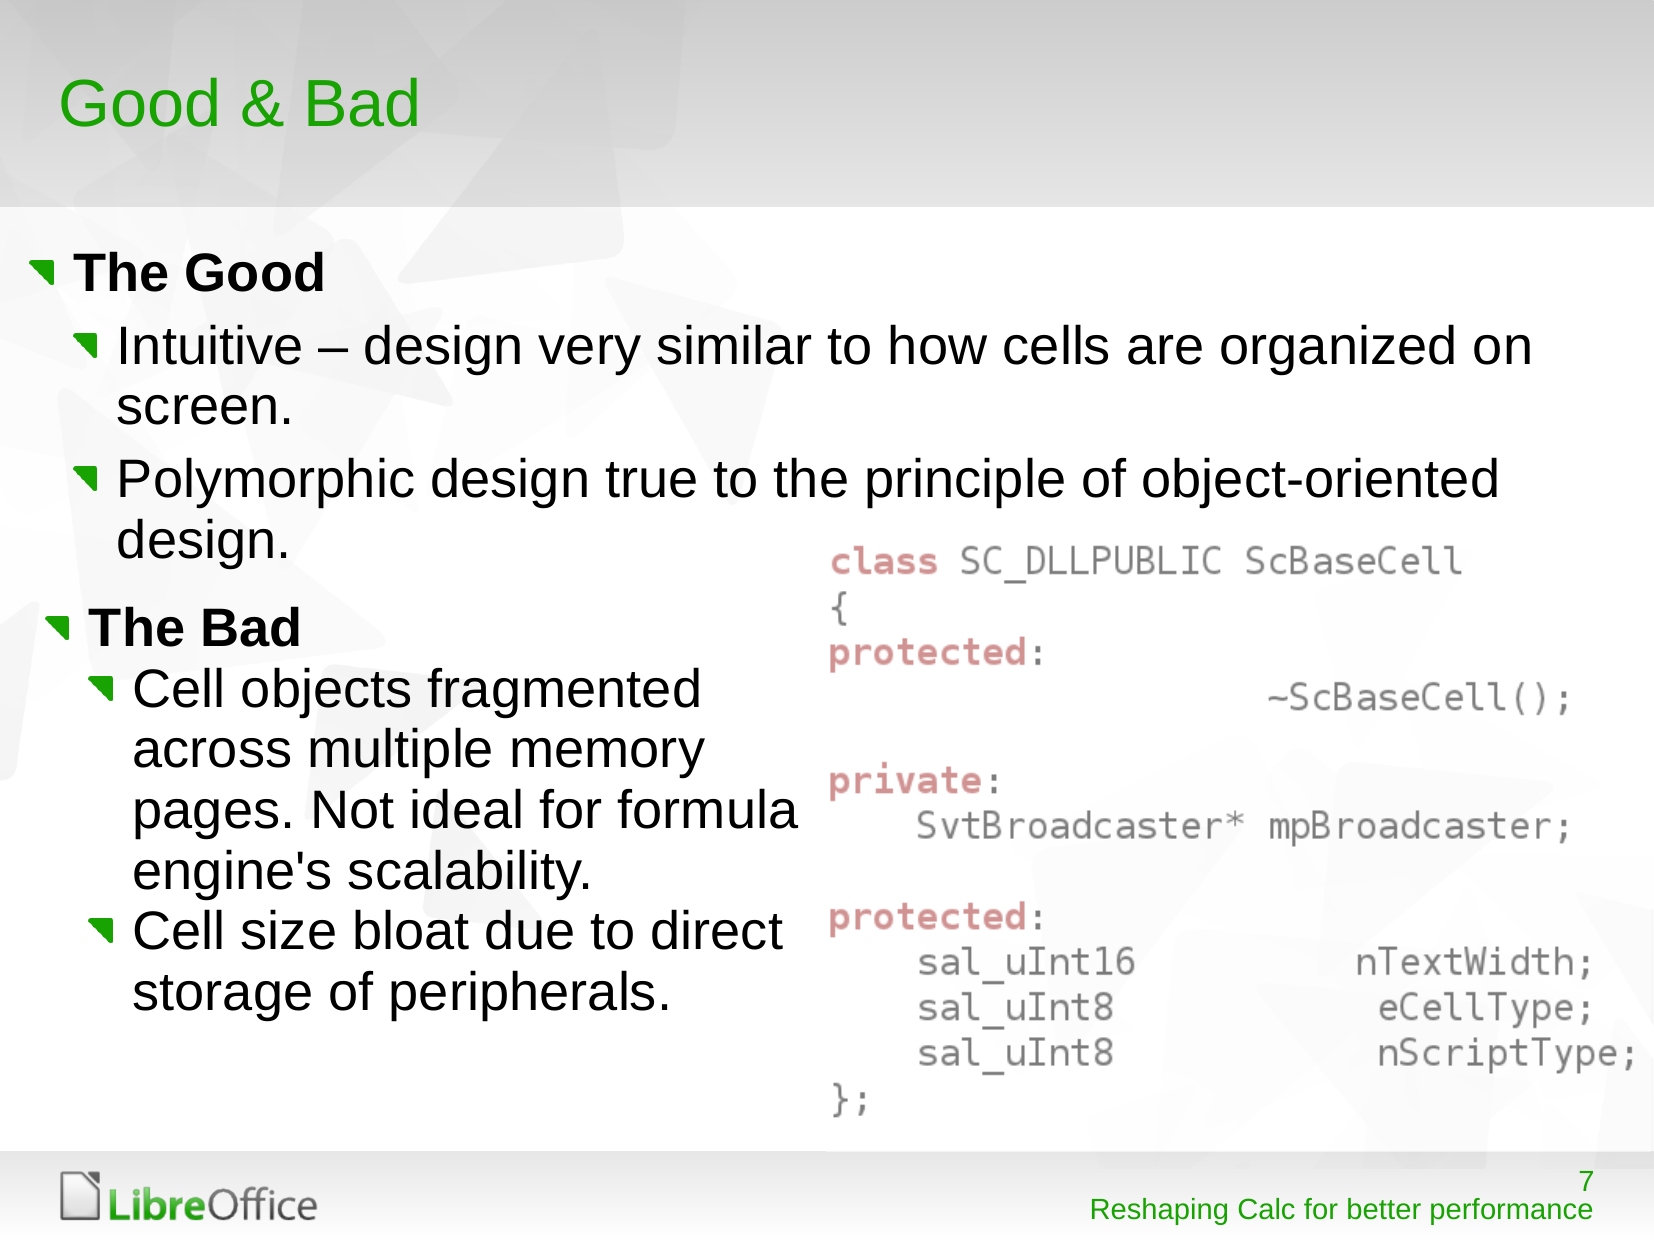

# Good & Bad
The Good
Intuitive – design very similar to how cells are organized on screen.
Polymorphic design true to the principle of object-oriented design.
The Bad
Cell objects fragmented across multiple memory pages. Not ideal for formula engine's scalability.
Cell size bloat due to direct storage of peripherals.
7
Reshaping Calc for better performance